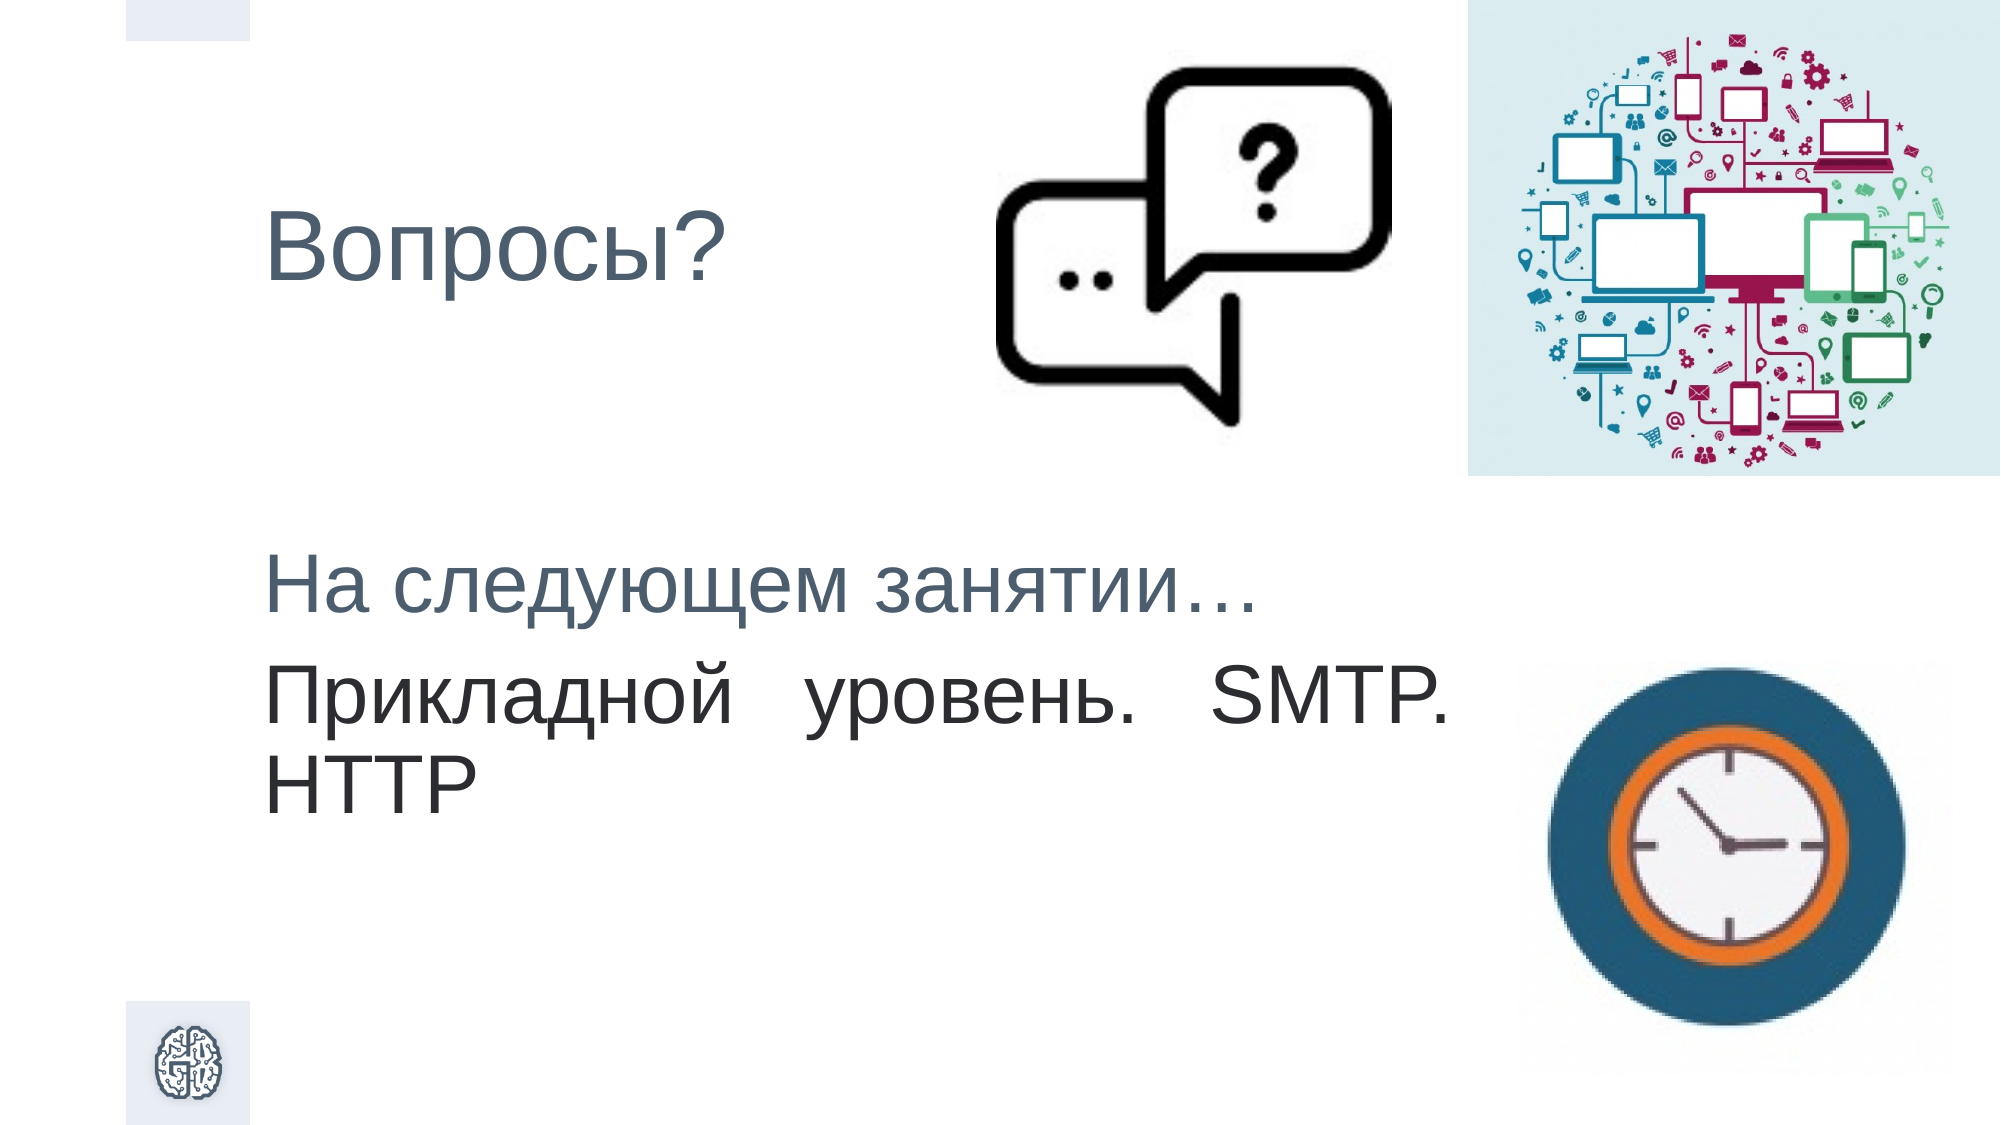

# Вопросы?
На следующем занятии…
Прикладной уровень. SMTP. HTTP